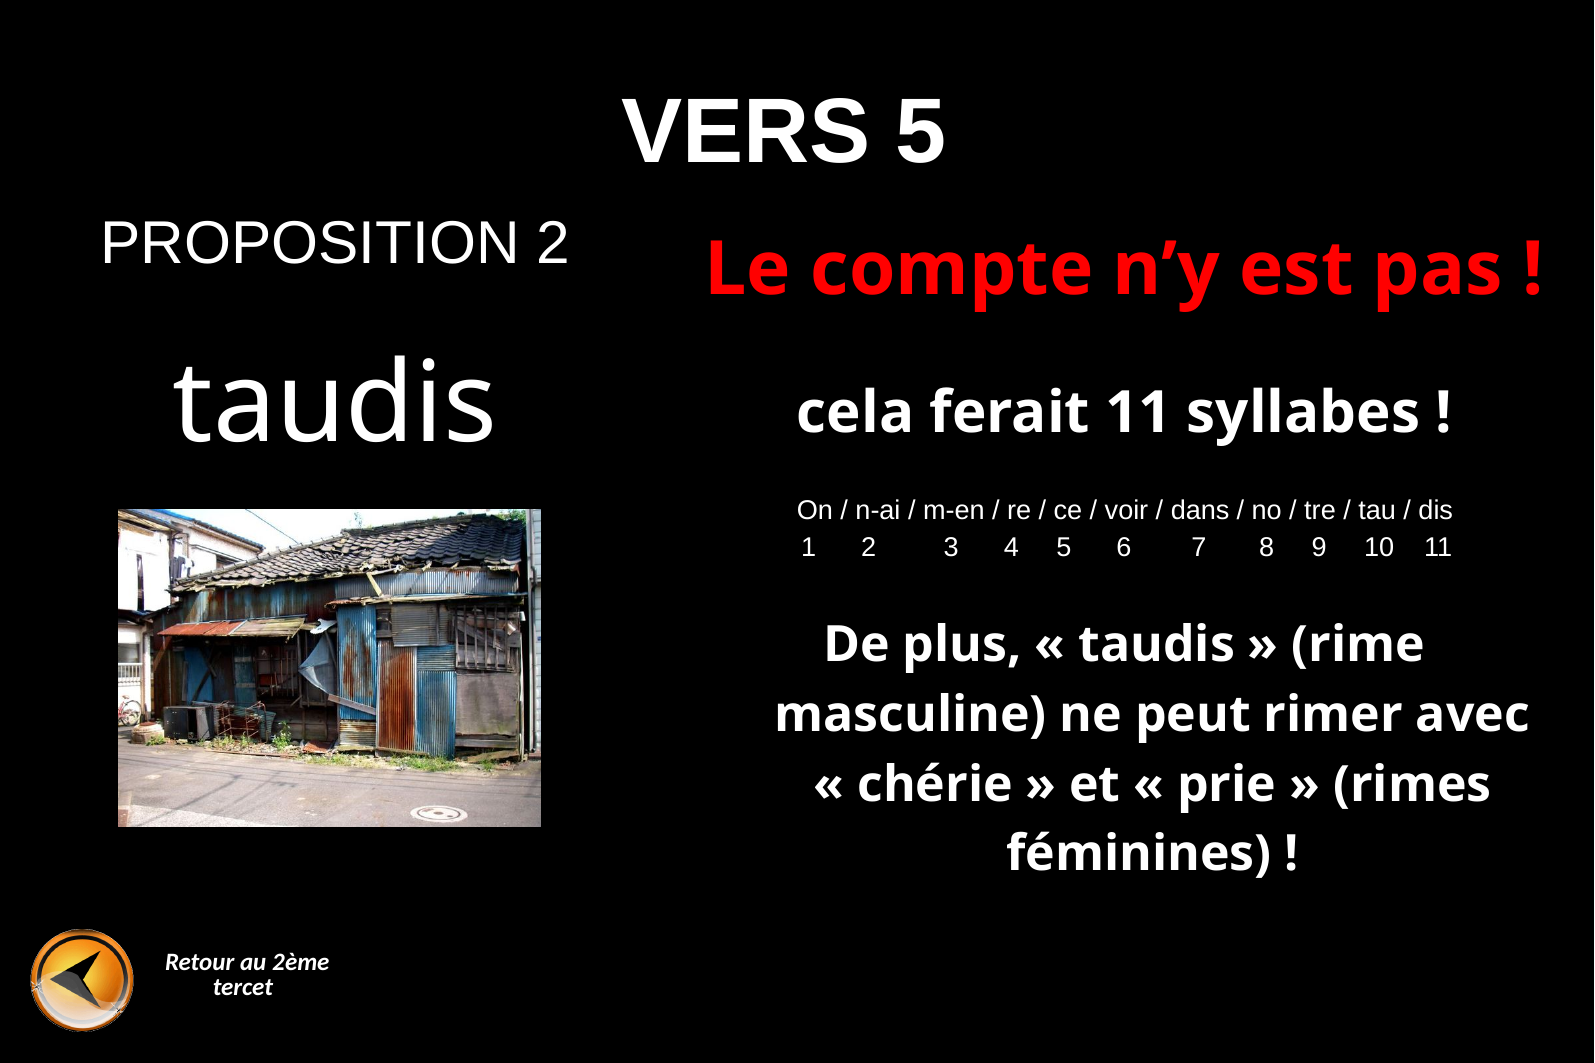

# VERS 5
PROPOSITION 2
taudis
Le compte n’y est pas !
cela ferait 11 syllabes !
On / n-ai / m-en / re / ce / voir / dans / no / tre / tau / dis
 1 2 3 4 5 6 7 8 9 10 11
De plus, « taudis » (rime masculine) ne peut rimer avec « chérie » et « prie » (rimes féminines) !
Retour au 2ème tercet